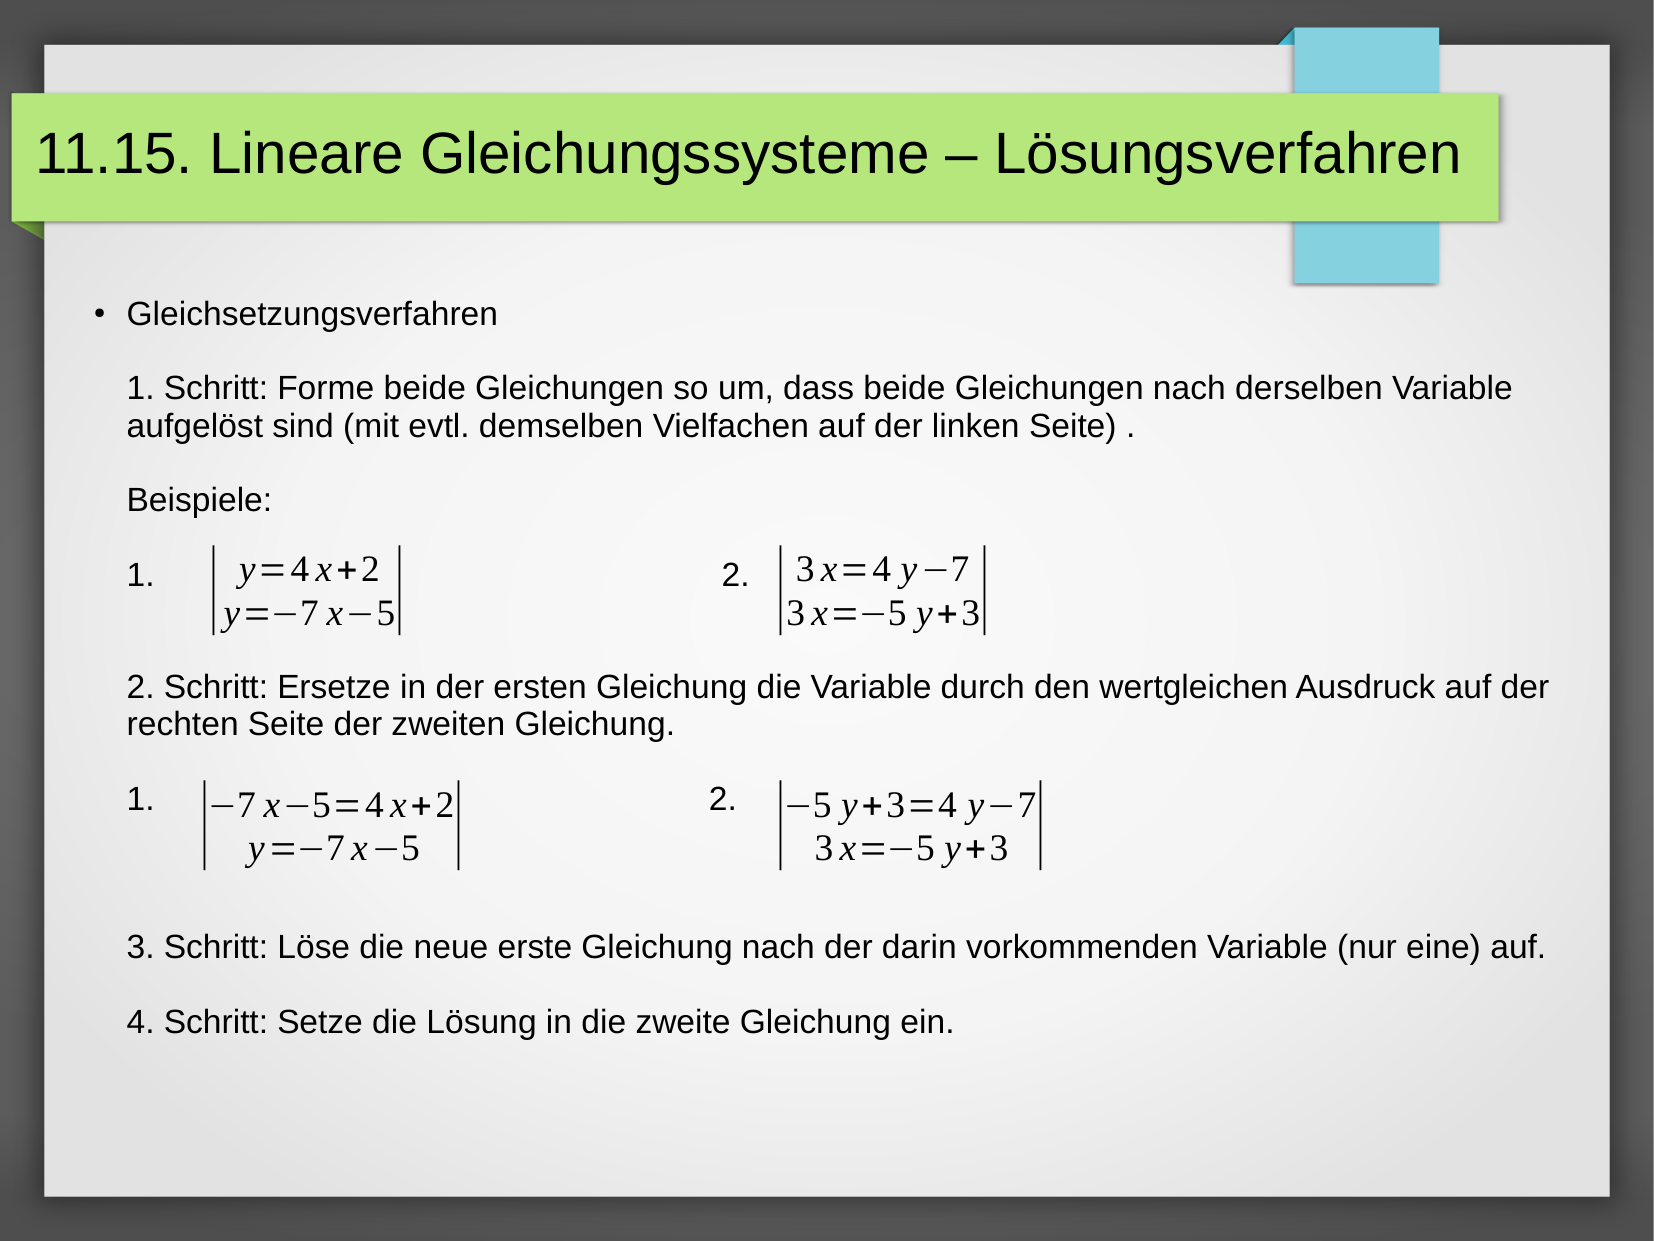

11.15. Lineare Gleichungssysteme – Lösungsverfahren
# Gleichsetzungsverfahren 1. Schritt: Forme beide Gleichungen so um, dass beide Gleichungen nach derselben Variable aufgelöst sind (mit evtl. demselben Vielfachen auf der linken Seite) . Beispiele: 1.													2. 2. Schritt: Ersetze in der ersten Gleichung die Variable durch den wertgleichen Ausdruck auf der rechten Seite der zweiten Gleichung. 1. 2. 3. Schritt: Löse die neue erste Gleichung nach der darin vorkommenden Variable (nur eine) auf. 4. Schritt: Setze die Lösung in die zweite Gleichung ein.